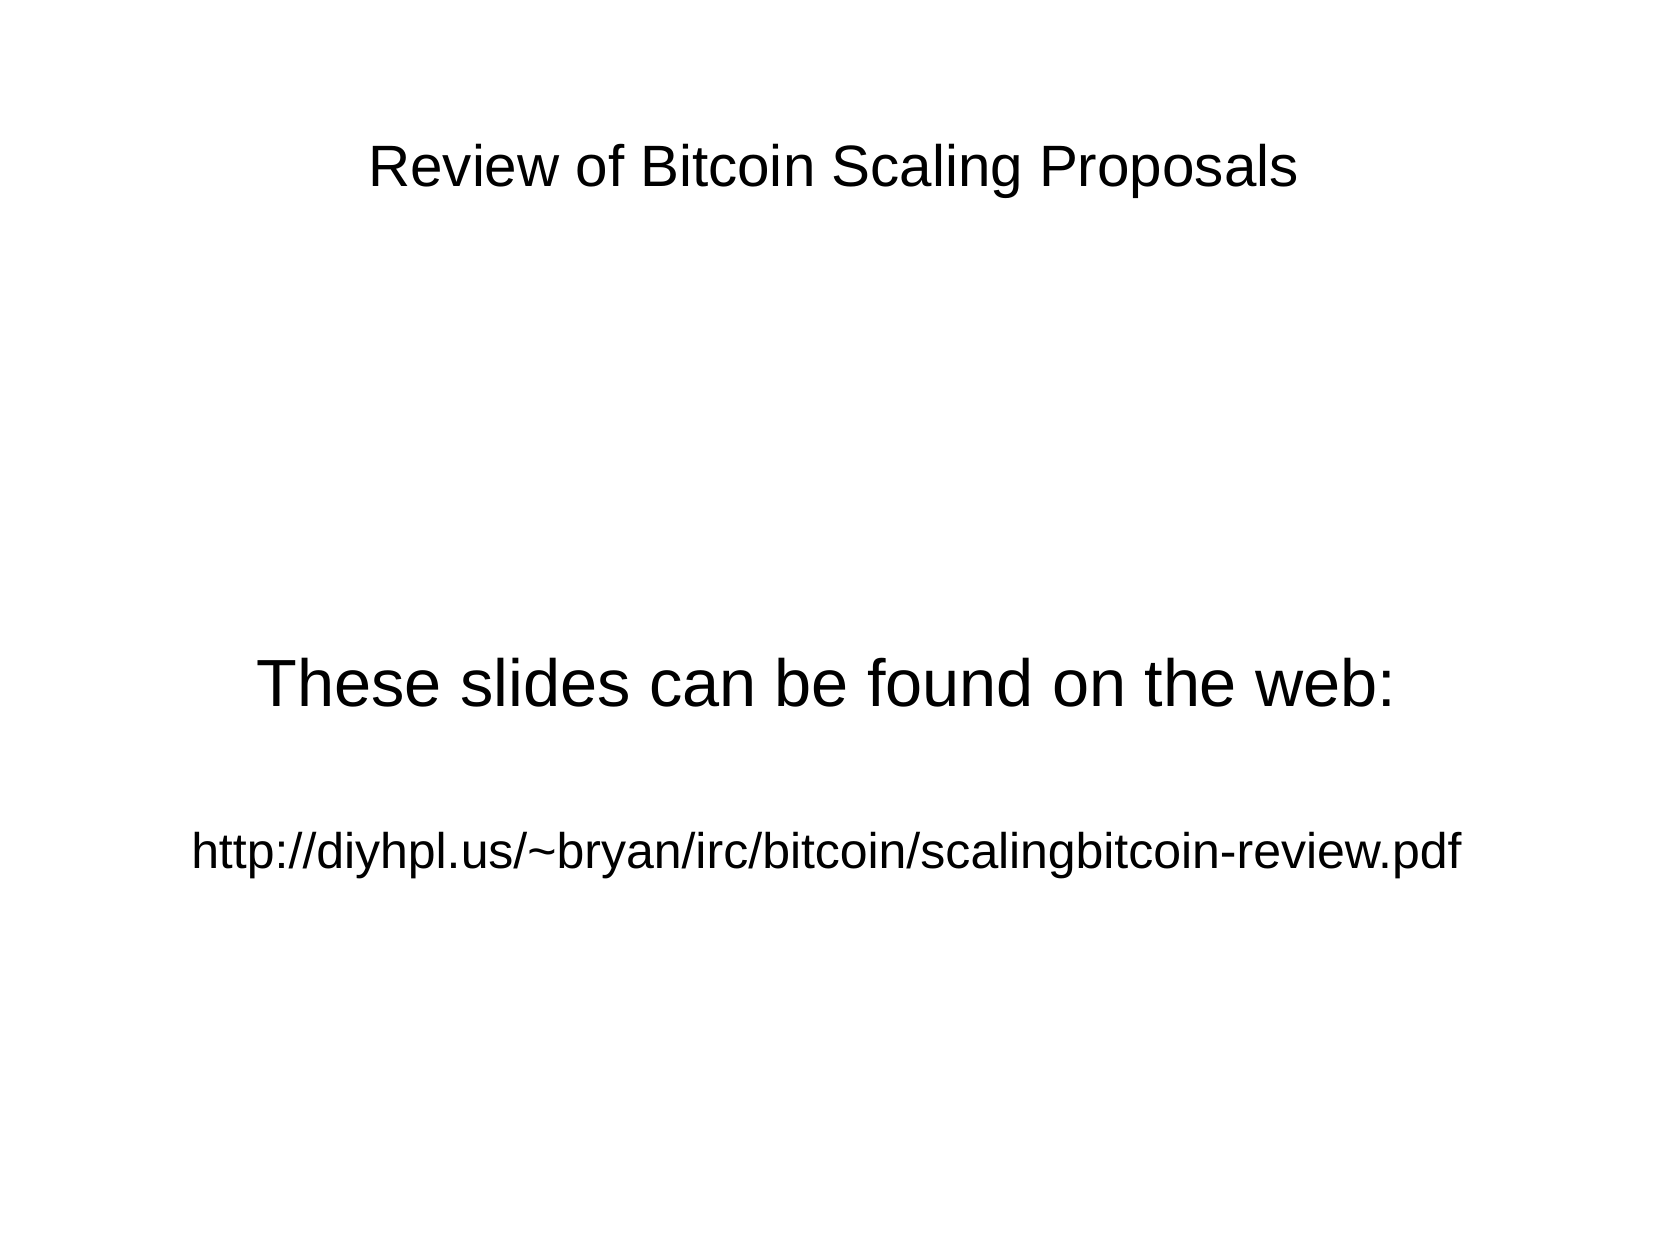

# Review of Bitcoin Scaling Proposals
These slides can be found on the web:
http://diyhpl.us/~bryan/irc/bitcoin/scalingbitcoin-review.pdf